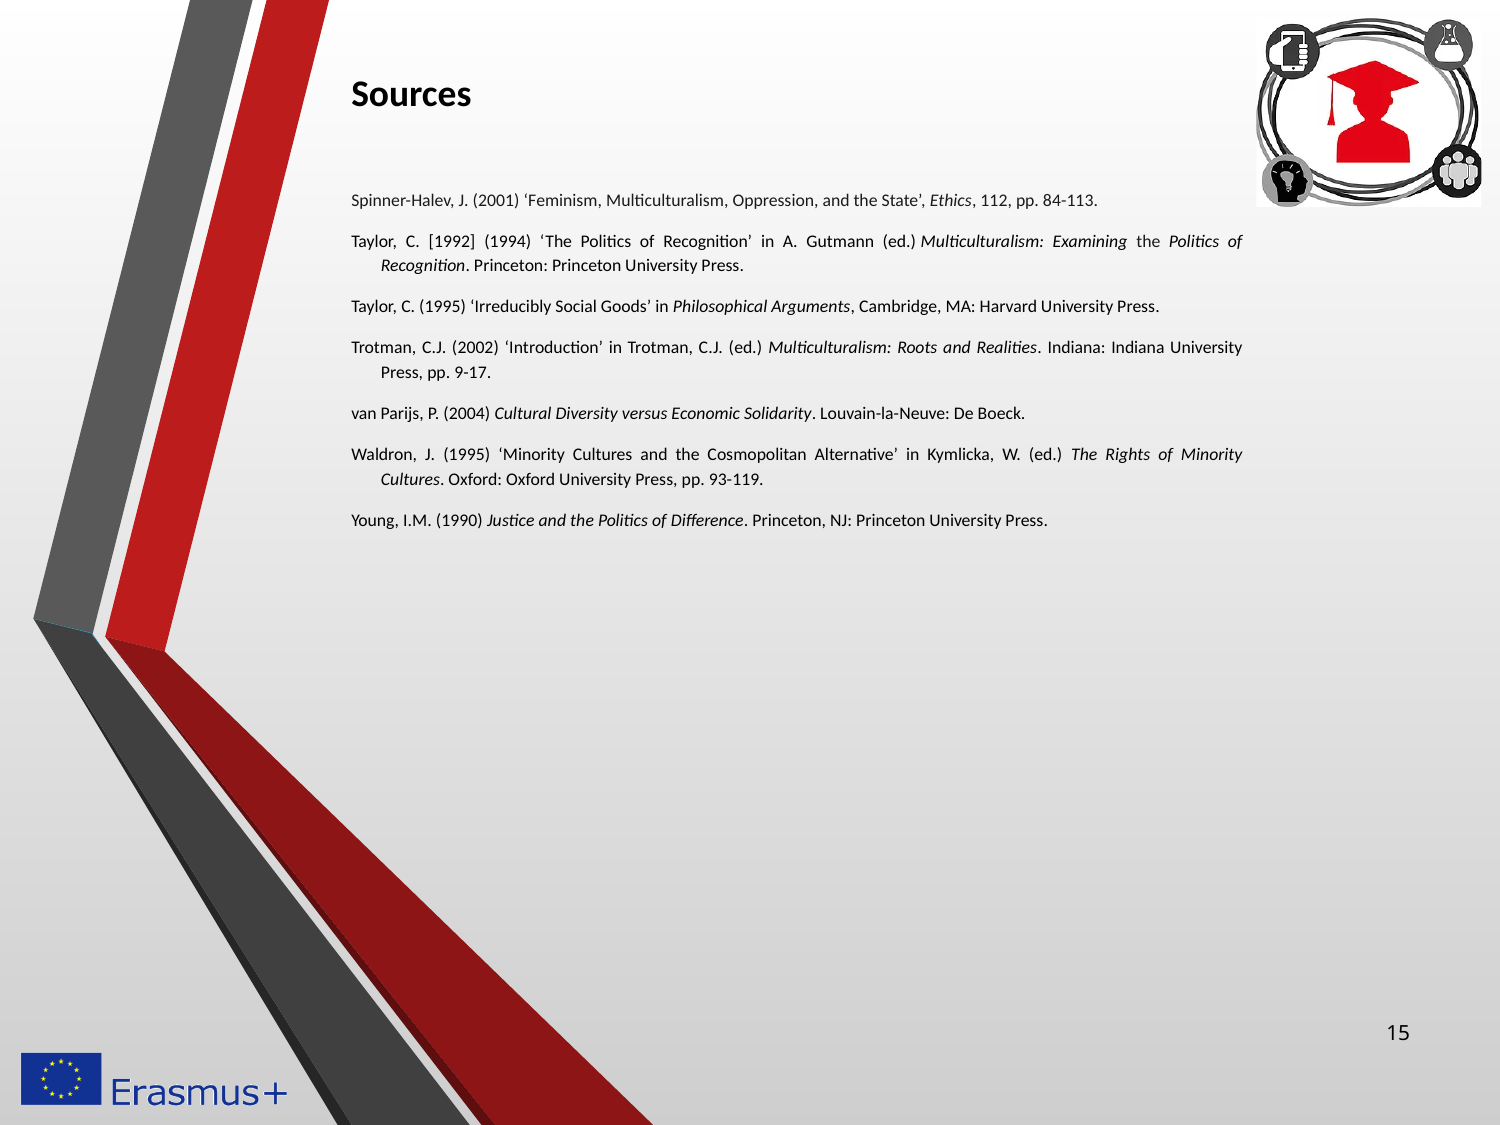

Sources
Spinner-Halev, J. (2001) ‘Feminism, Multiculturalism, Oppression, and the State’, Ethics, 112, pp. 84-113.
Taylor, C. [1992] (1994) ‘The Politics of Recognition’ in A. Gutmann (ed.) Multiculturalism: Examining the Politics of Recognition. Princeton: Princeton University Press.
Taylor, C. (1995) ‘Irreducibly Social Goods’ in Philosophical Arguments, Cambridge, MA: Harvard University Press.
Trotman, C.J. (2002) ‘Introduction’ in Trotman, C.J. (ed.) Multiculturalism: Roots and Realities. Indiana: Indiana University Press, pp. 9-17.
van Parijs, P. (2004) Cultural Diversity versus Economic Solidarity. Louvain-la-Neuve: De Boeck.
Waldron, J. (1995) ‘Minority Cultures and the Cosmopolitan Alternative’ in Kymlicka, W. (ed.) The Rights of Minority Cultures. Oxford: Oxford University Press, pp. 93-119.
Young, I.M. (1990) Justice and the Politics of Difference. Princeton, NJ: Princeton University Press.